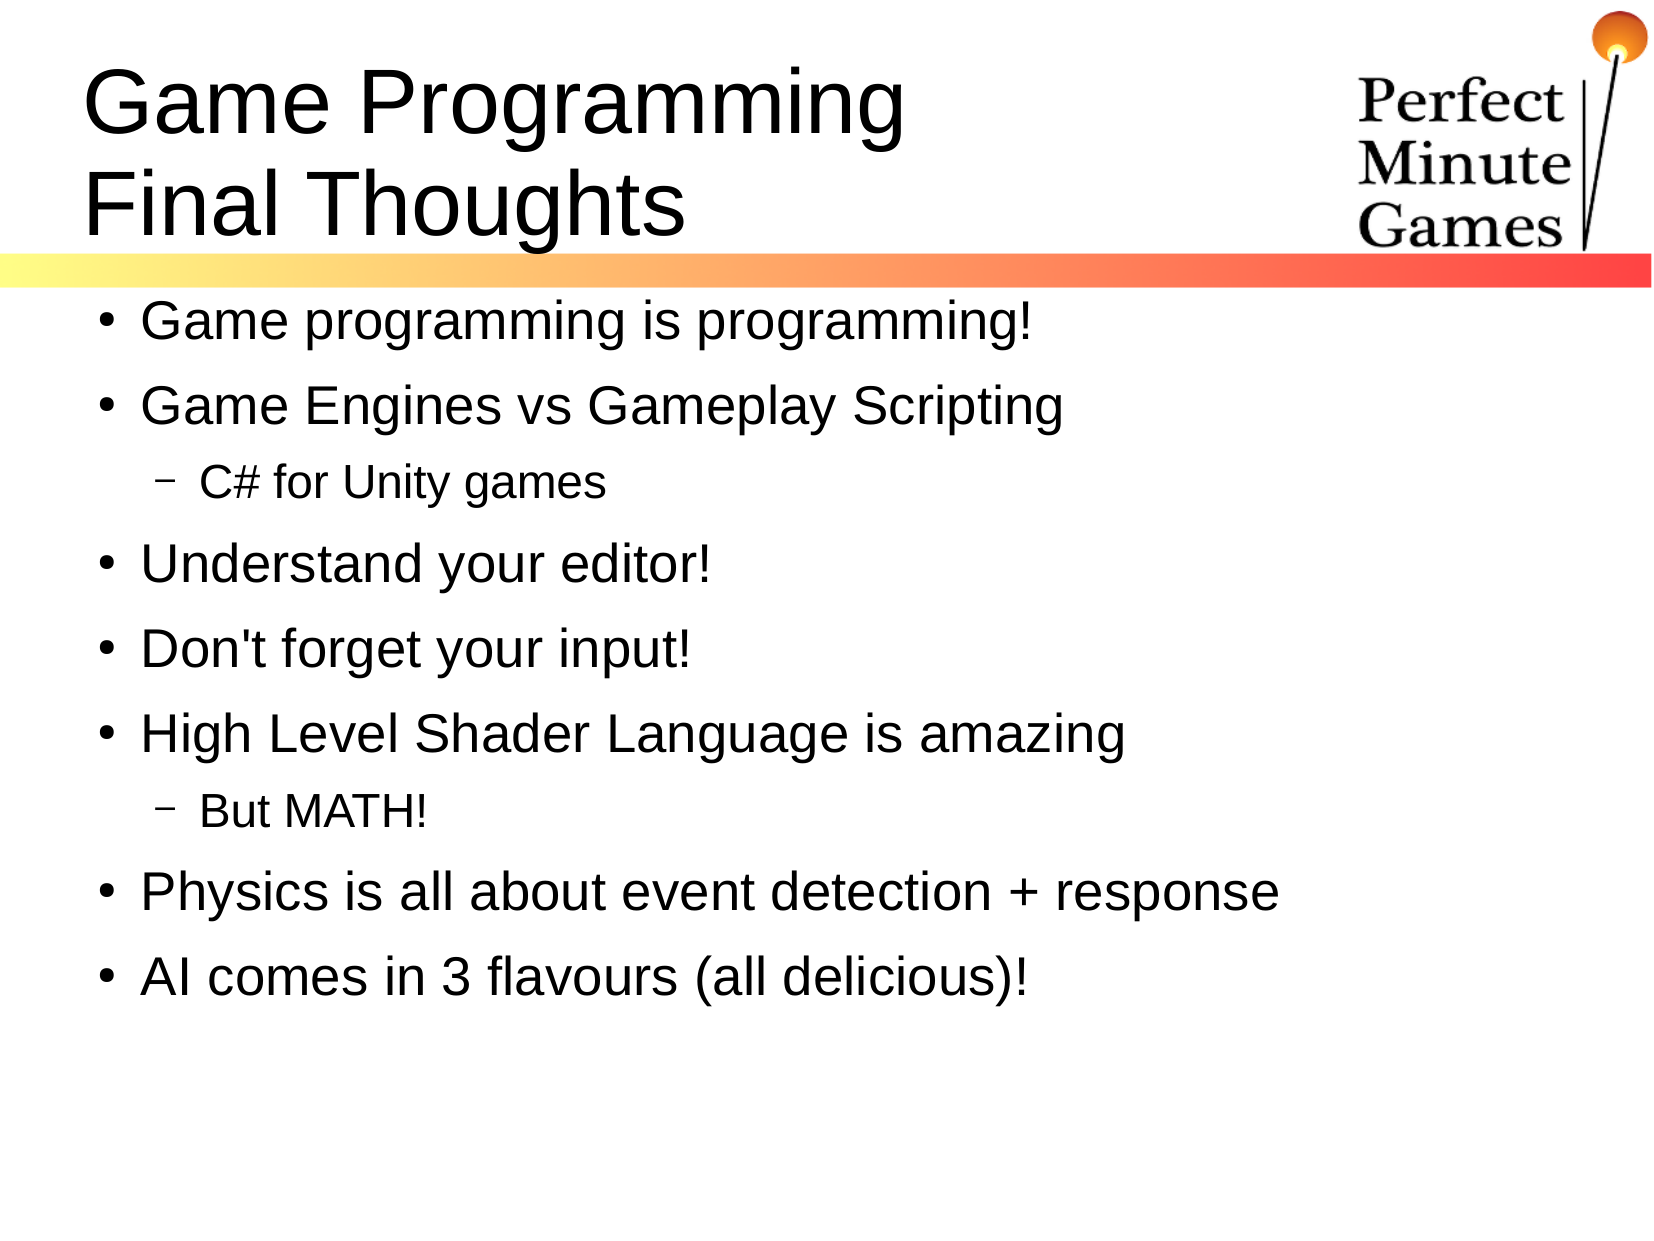

# Game Programming Final Thoughts
Game programming is programming!
Game Engines vs Gameplay Scripting
C# for Unity games
Understand your editor!
Don't forget your input!
High Level Shader Language is amazing
But MATH!
Physics is all about event detection + response
AI comes in 3 flavours (all delicious)!